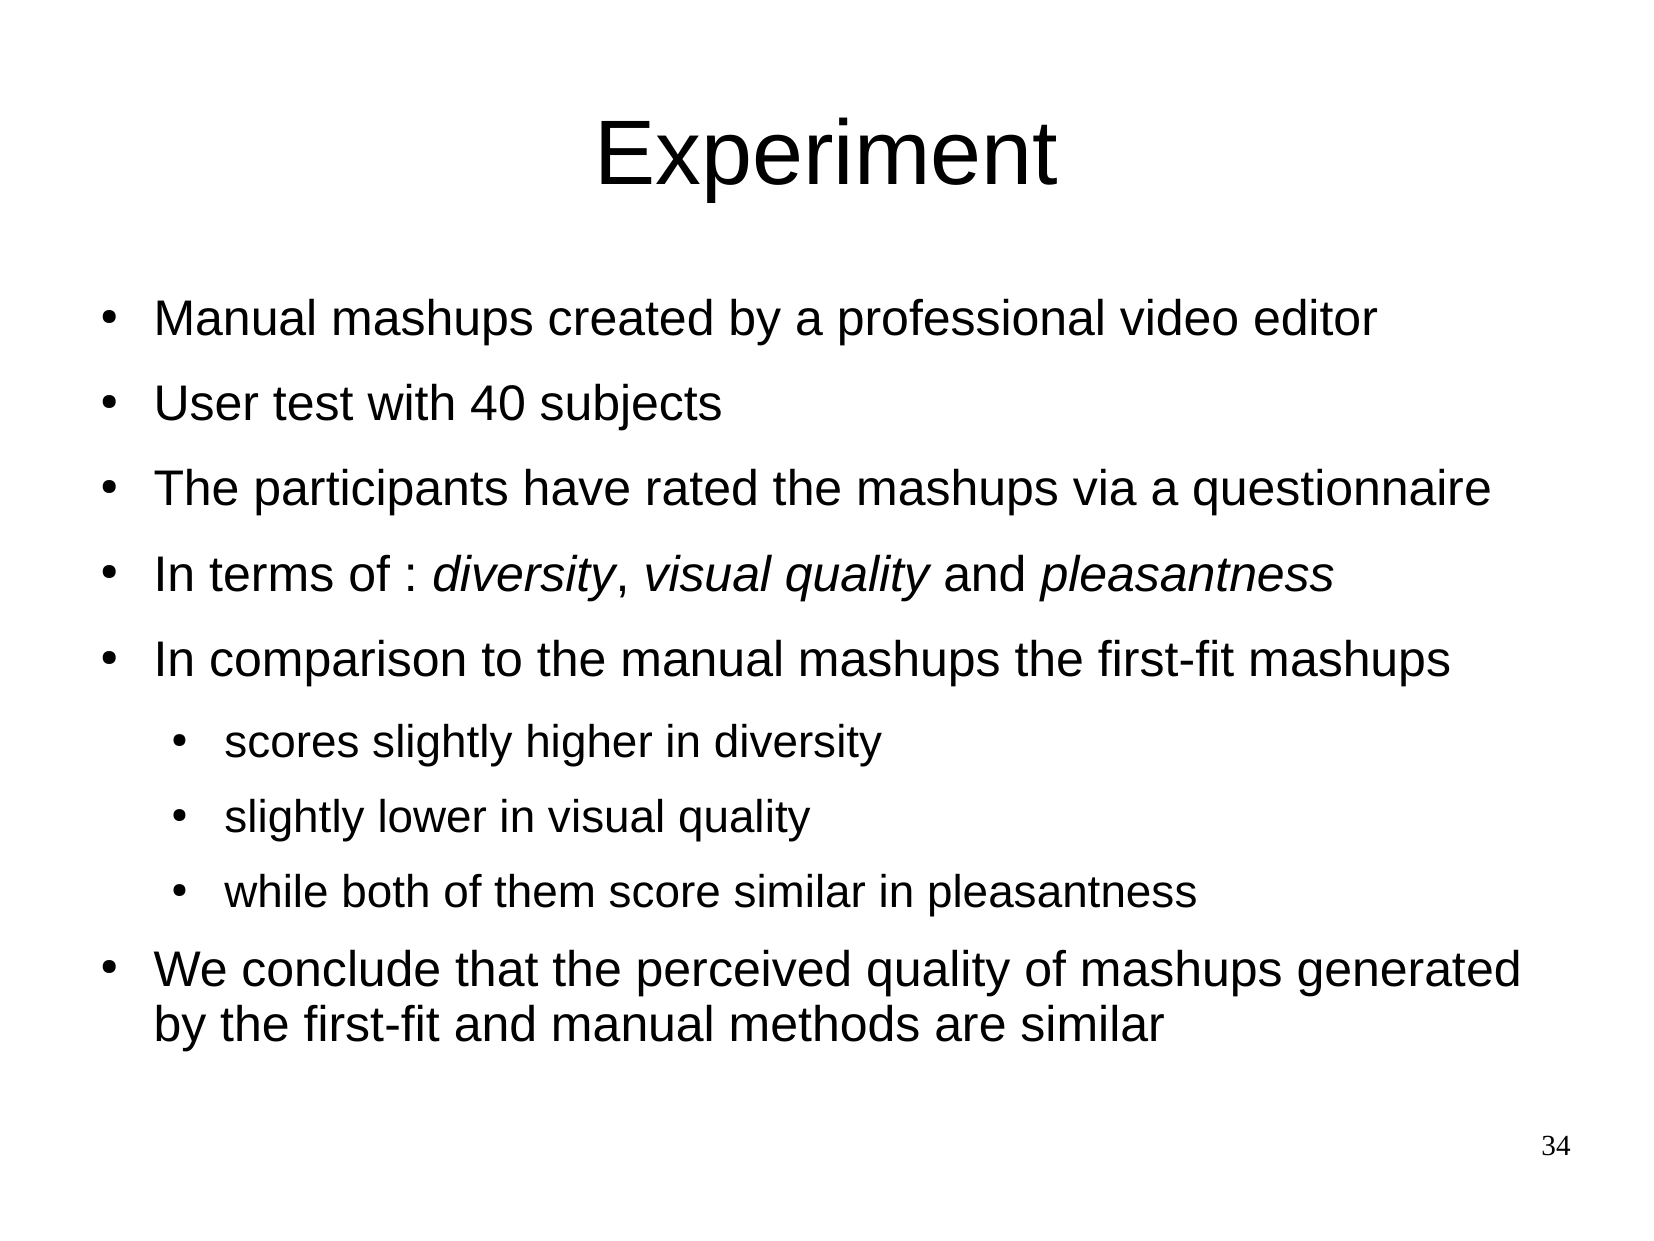

# Experiment
Manual mashups created by a professional video editor
User test with 40 subjects
The participants have rated the mashups via a questionnaire
In terms of : diversity, visual quality and pleasantness
In comparison to the manual mashups the ﬁrst-ﬁt mashups
scores slightly higher in diversity
slightly lower in visual quality
while both of them score similar in pleasantness
We conclude that the perceived quality of mashups generated by the ﬁrst-ﬁt and manual methods are similar
34